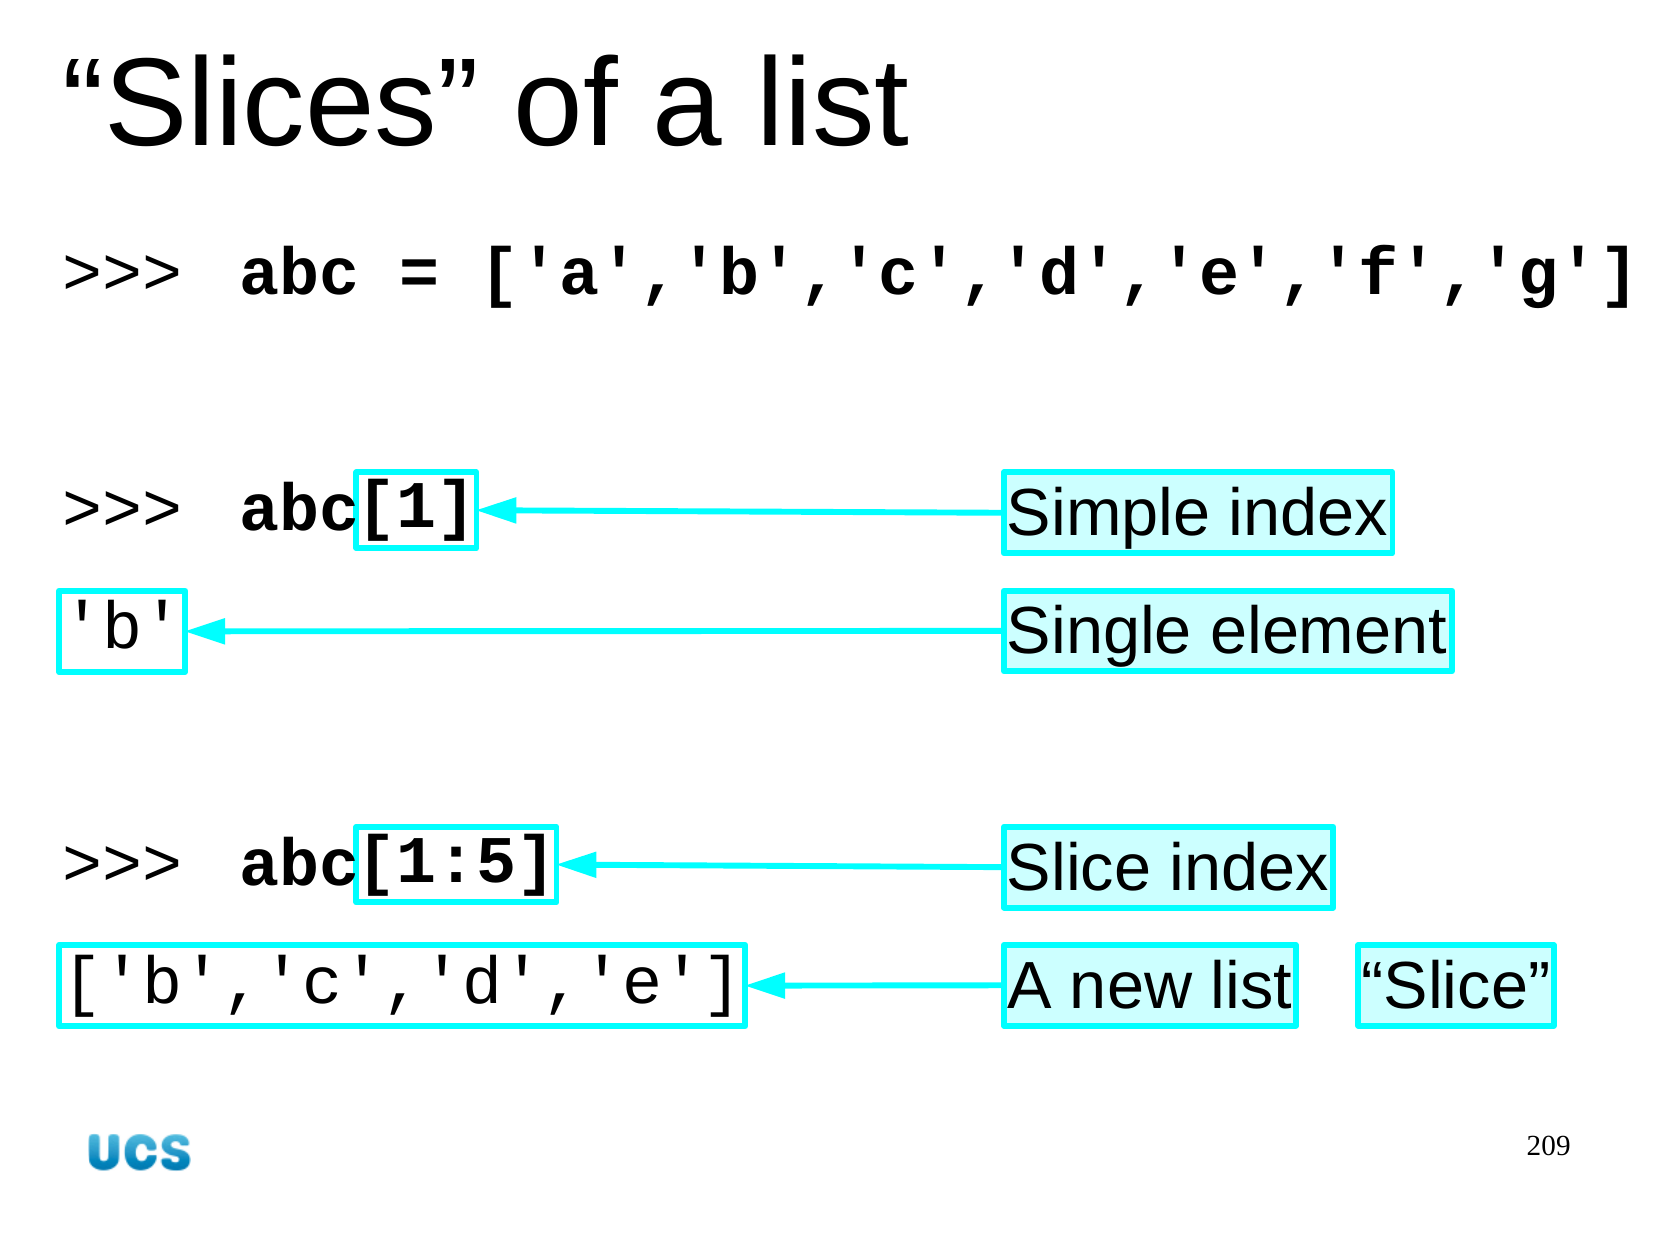

“Slices” of a list
>>>
abc = [′a′,′b′,′c′,′d′,′e′,′f′,′g′]
>>>
abc
[1]
Simple index
'b'
Single element
>>>
abc
[1:5]
Slice index
['b','c','d','e']
A new list
“Slice”
209